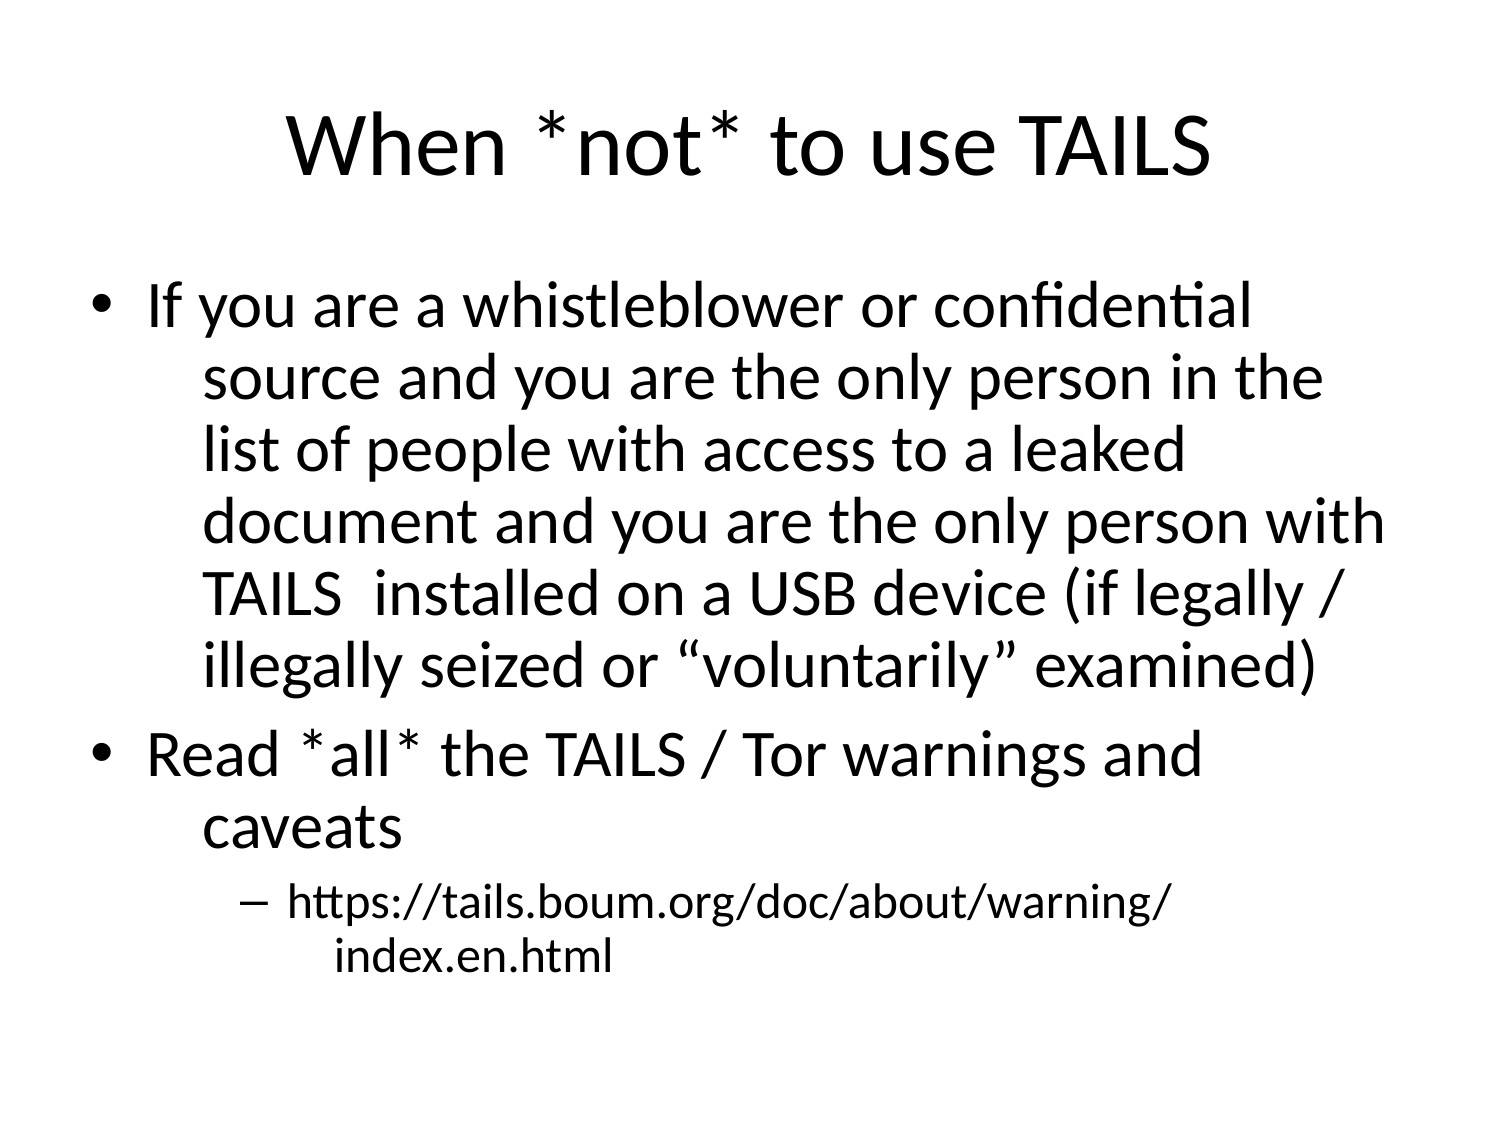

# When *not* to use TAILS
If you are a whistleblower or confidential source and you are the only person in the list of people with access to a leaked document and you are the only person with TAILS installed on a USB device (if legally / illegally seized or “voluntarily” examined)
Read *all* the TAILS / Tor warnings and caveats
https://tails.boum.org/doc/about/warning/index.en.html